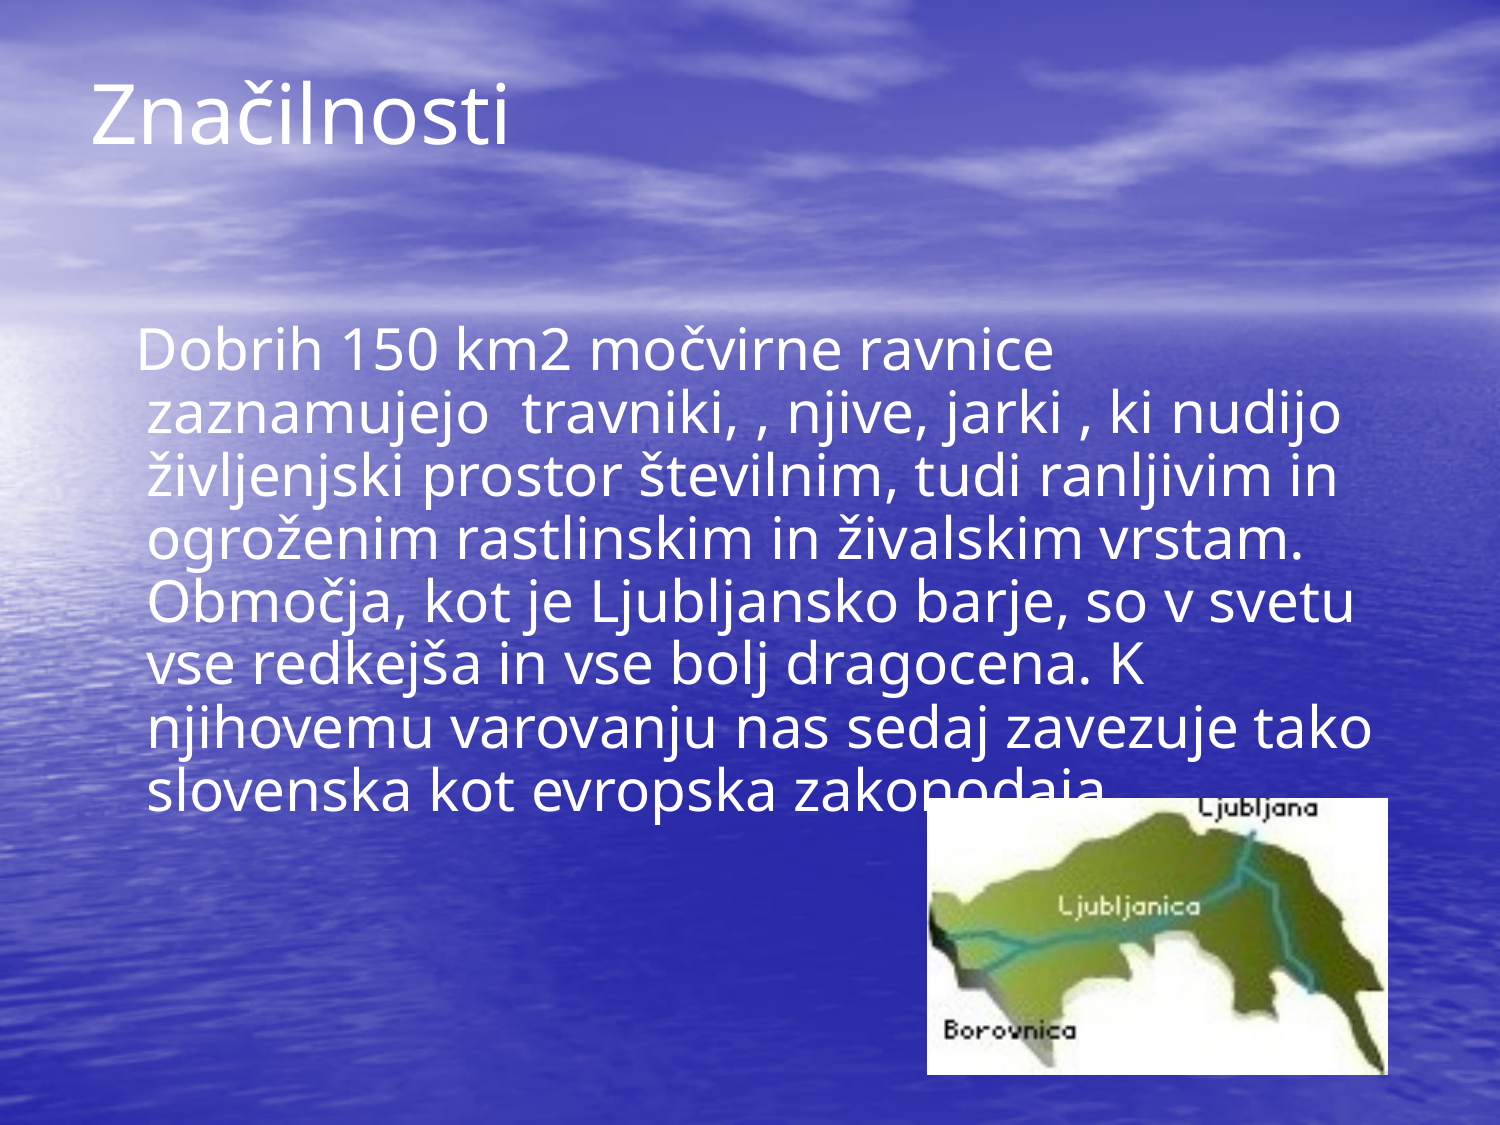

# Značilnosti
 Dobrih 150 km2 močvirne ravnice zaznamujejo travniki, , njive, jarki , ki nudijo življenjski prostor številnim, tudi ranljivim in ogroženim rastlinskim in živalskim vrstam. Območja, kot je Ljubljansko barje, so v svetu vse redkejša in vse bolj dragocena. K njihovemu varovanju nas sedaj zavezuje tako slovenska kot evropska zakonodaja.